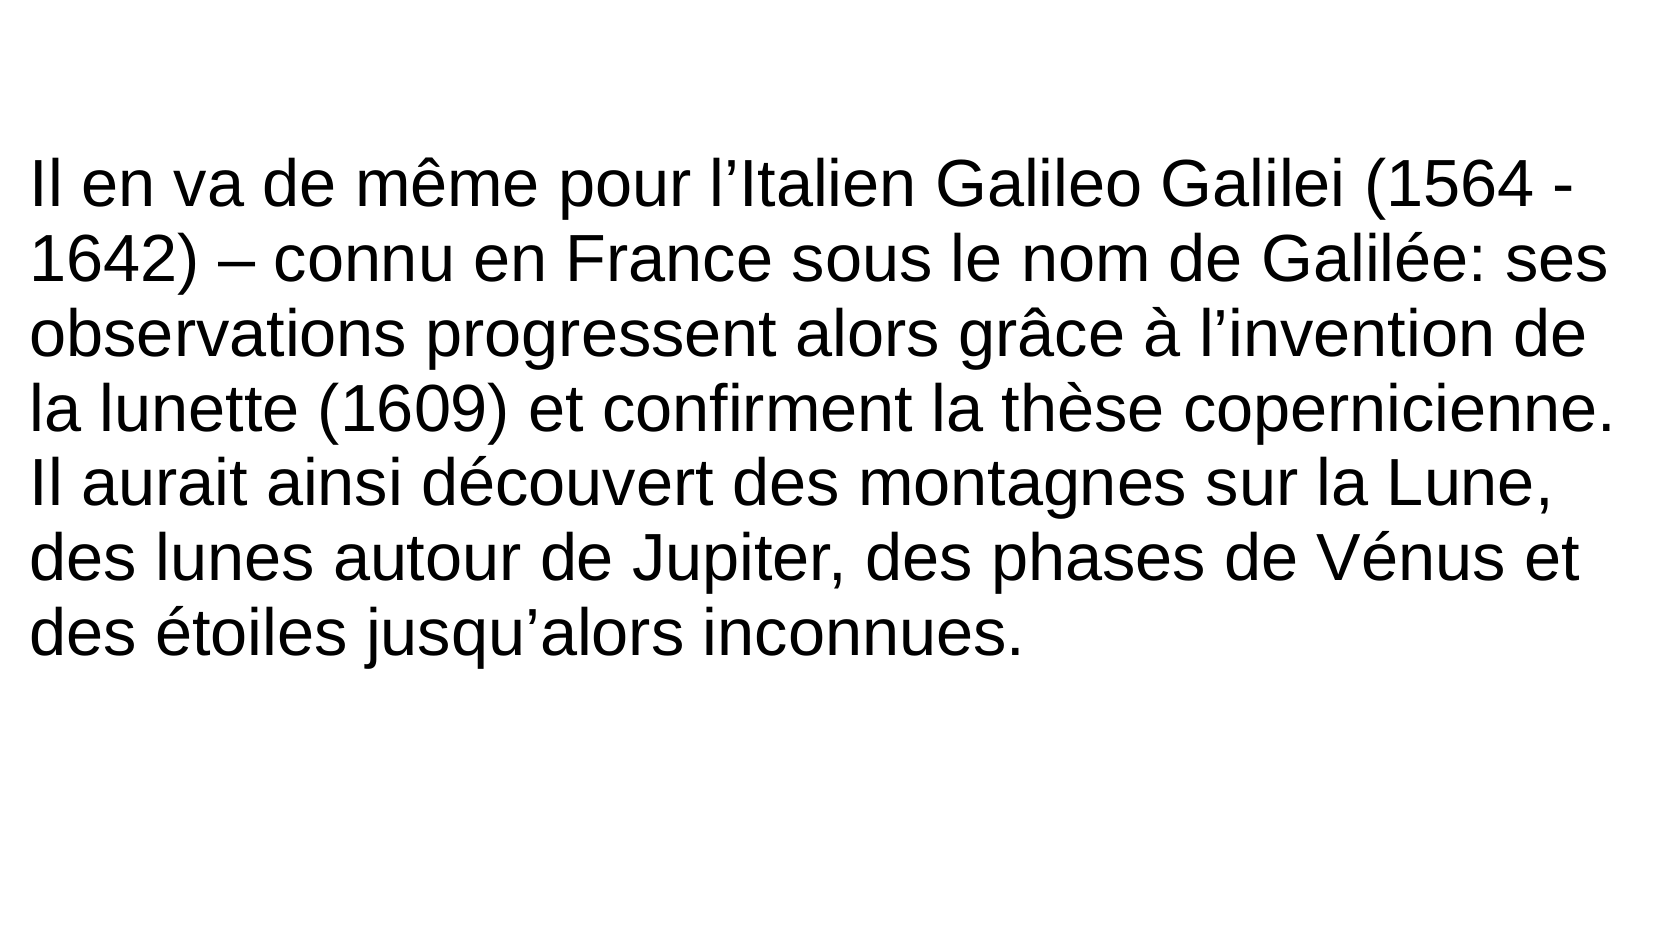

# Il en va de même pour l’Italien Galileo Galilei (1564 - 1642) – connu en France sous le nom de Galilée: ses observations progressent alors grâce à l’invention de la lunette (1609) et confirment la thèse copernicienne. Il aurait ainsi découvert des montagnes sur la Lune, des lunes autour de Jupiter, des phases de Vénus et des étoiles jusqu’alors inconnues.